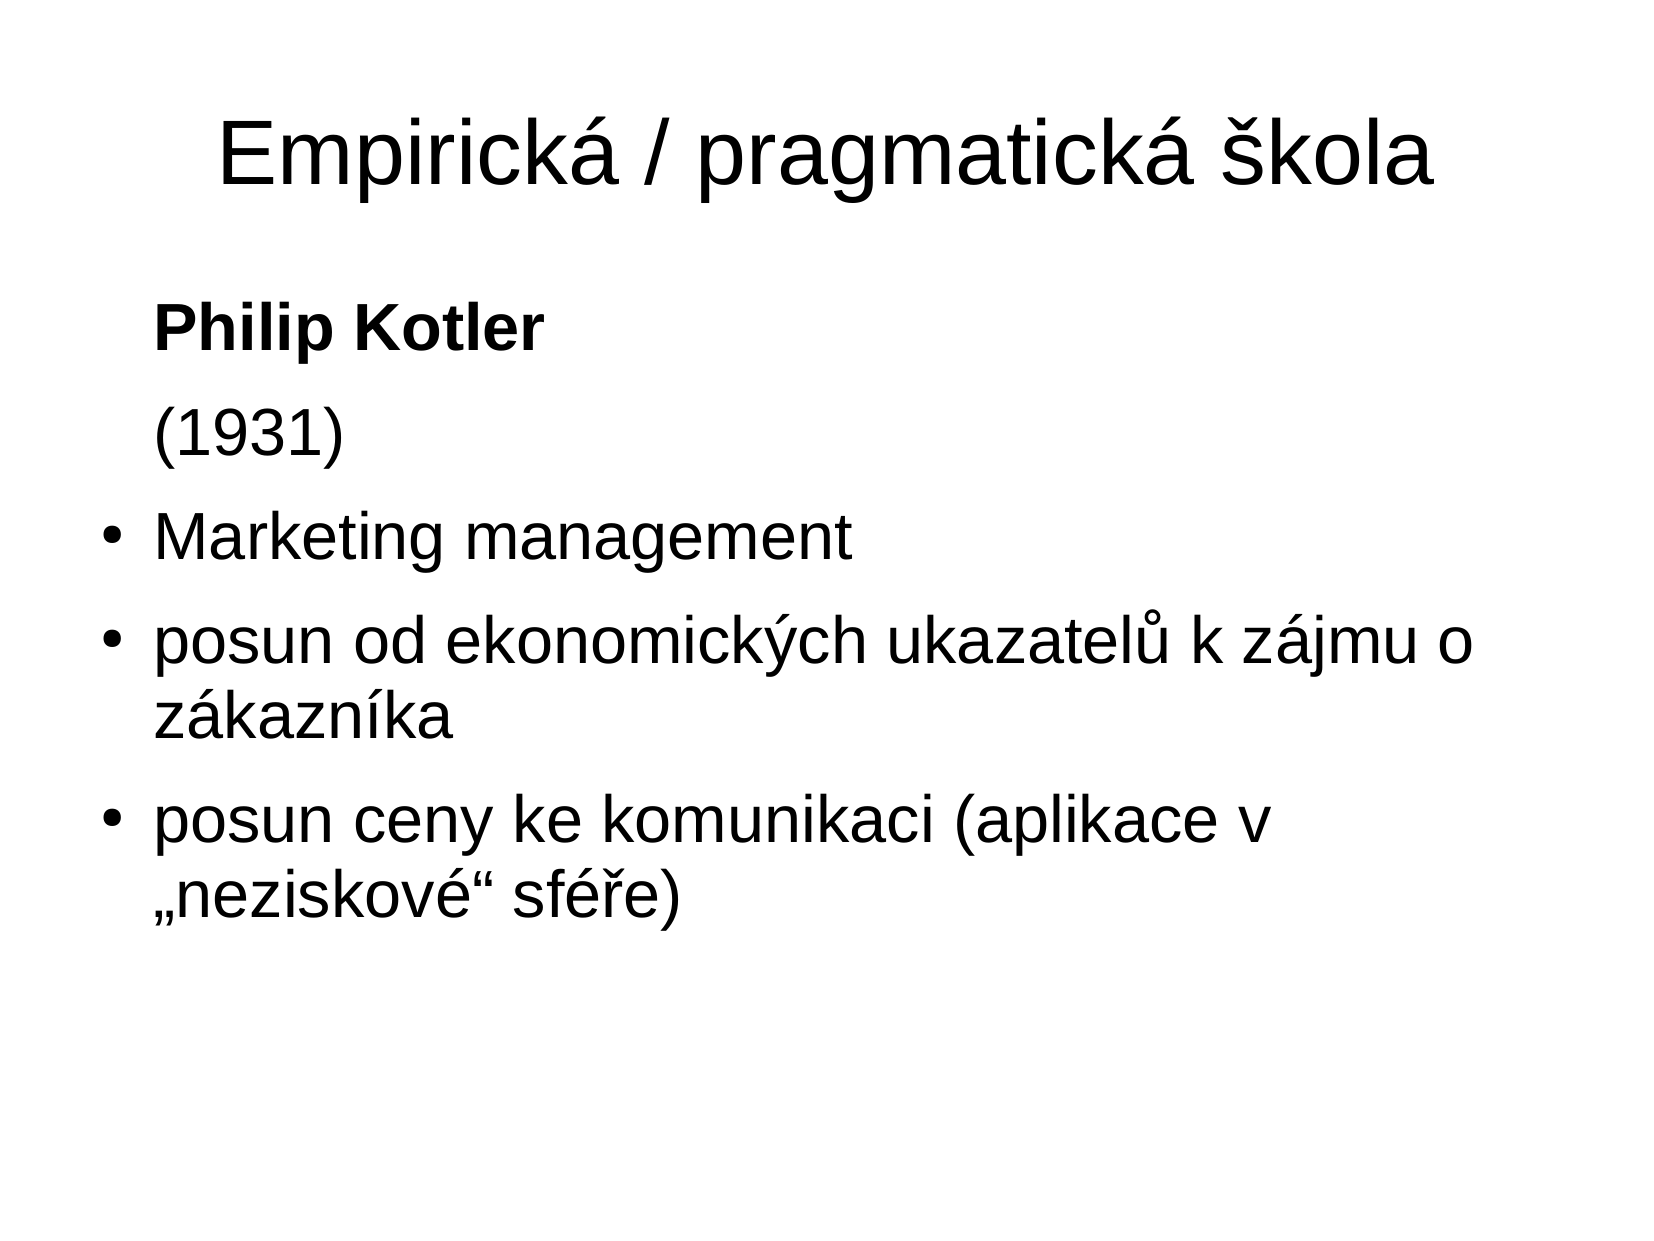

# Empirická / pragmatická škola
Philip Kotler
(1931)
Marketing management
posun od ekonomických ukazatelů k zájmu o zákazníka
posun ceny ke komunikaci (aplikace v „neziskové“ sféře)